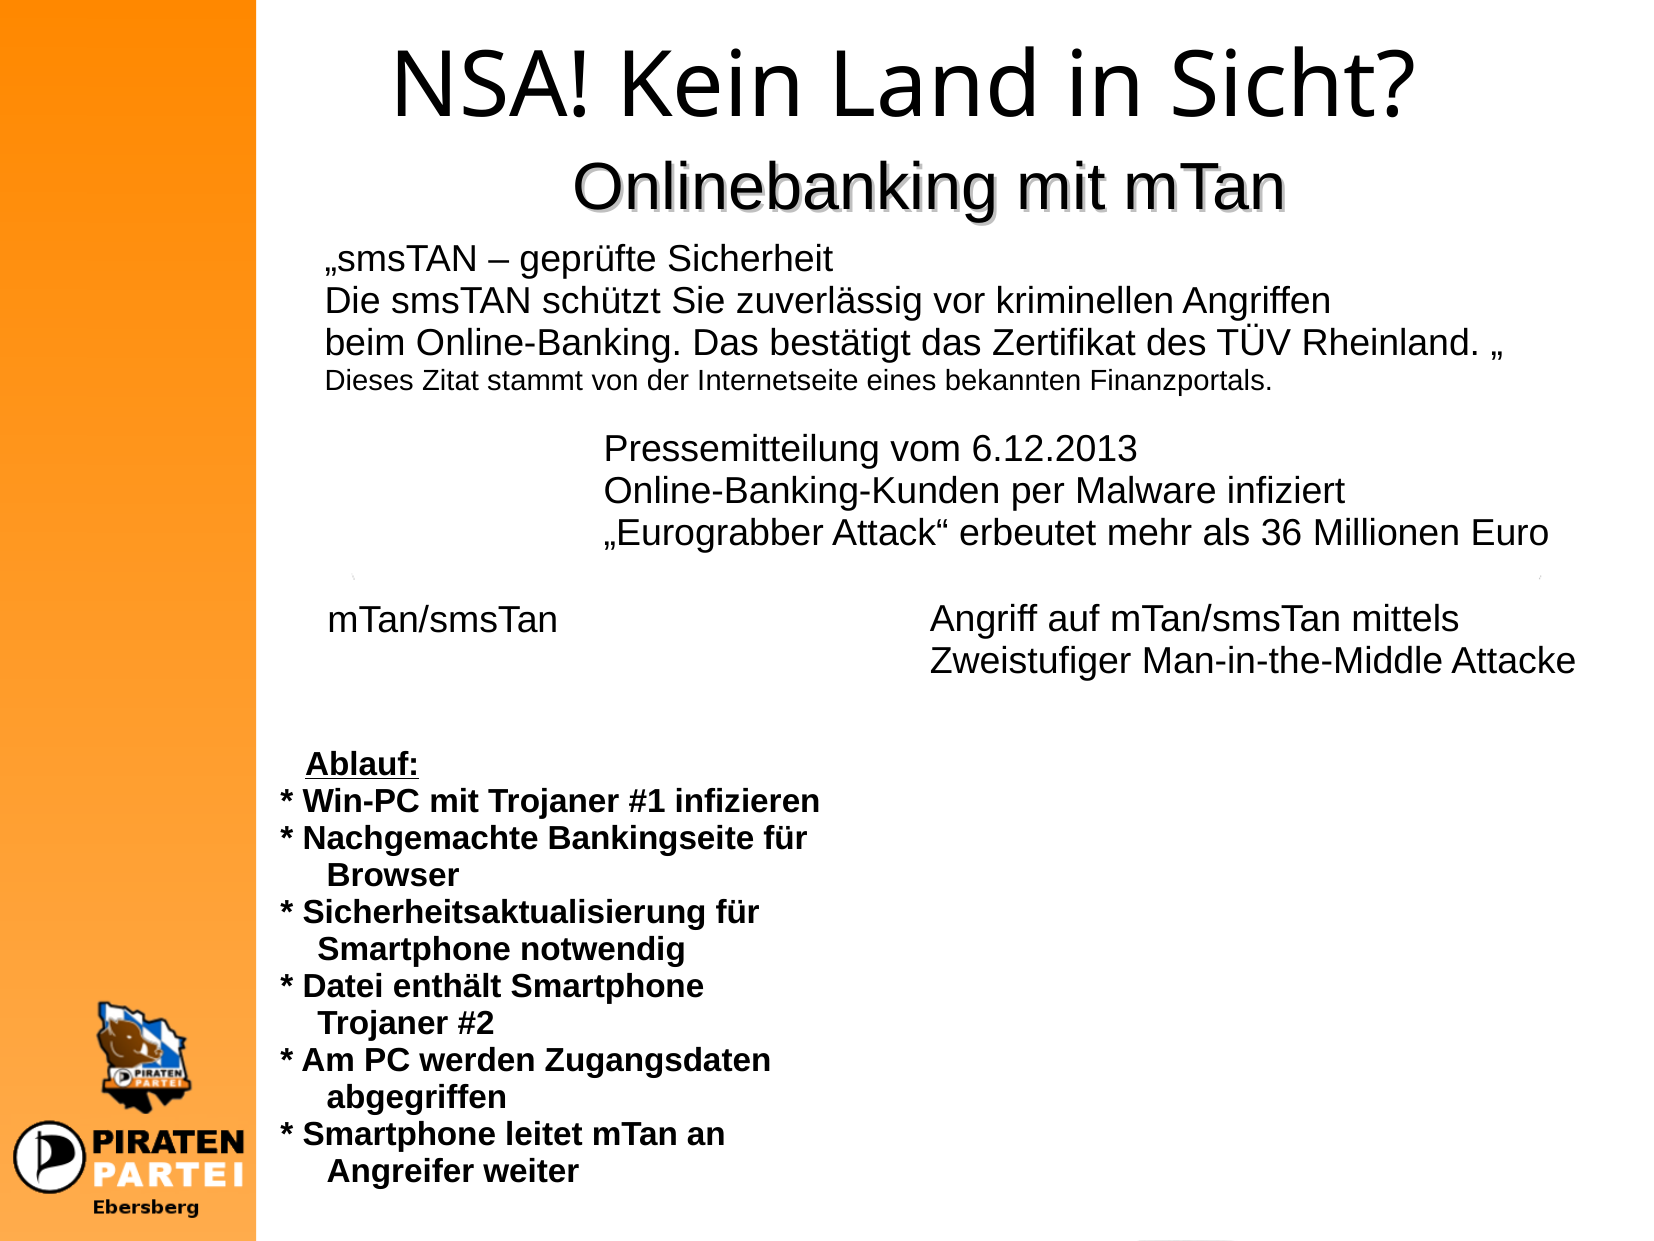

# NSA! Kein Land in Sicht?
Onlinebanking mit mTan
„smsTAN – geprüfte Sicherheit
Die smsTAN schützt Sie zuverlässig vor kriminellen Angriffen
beim Online-Banking. Das bestätigt das Zertifikat des TÜV Rheinland. „
Dieses Zitat stammt von der Internetseite eines bekannten Finanzportals.
Pressemitteilung vom 6.12.2013
Online-Banking-Kunden per Malware infiziert
„Eurograbber Attack“ erbeutet mehr als 36 Millionen Euro
Angriff auf mTan/smsTan mittels
Zweistufiger Man-in-the-Middle Attacke
mTan/smsTan
Windows PC
Trojaner #1
mTan
Überweisungsdaten
auf richtiges Konto
Fake Banking
Smartphone
Trojaner #2
Überweisung
auf falsches Konto
 mTan und
 Überweisungsdaten
aufs falsche Konto
mTan und
Überweisungsdaten
 Ablauf:
* Win-PC mit Trojaner #1 infizieren
* Nachgemachte Bankingseite für
 Browser
* Sicherheitsaktualisierung für
 Smartphone notwendig
* Datei enthält Smartphone
 Trojaner #2
* Am PC werden Zugangsdaten
 abgegriffen
* Smartphone leitet mTan an
 Angreifer weiter
mobile Phone